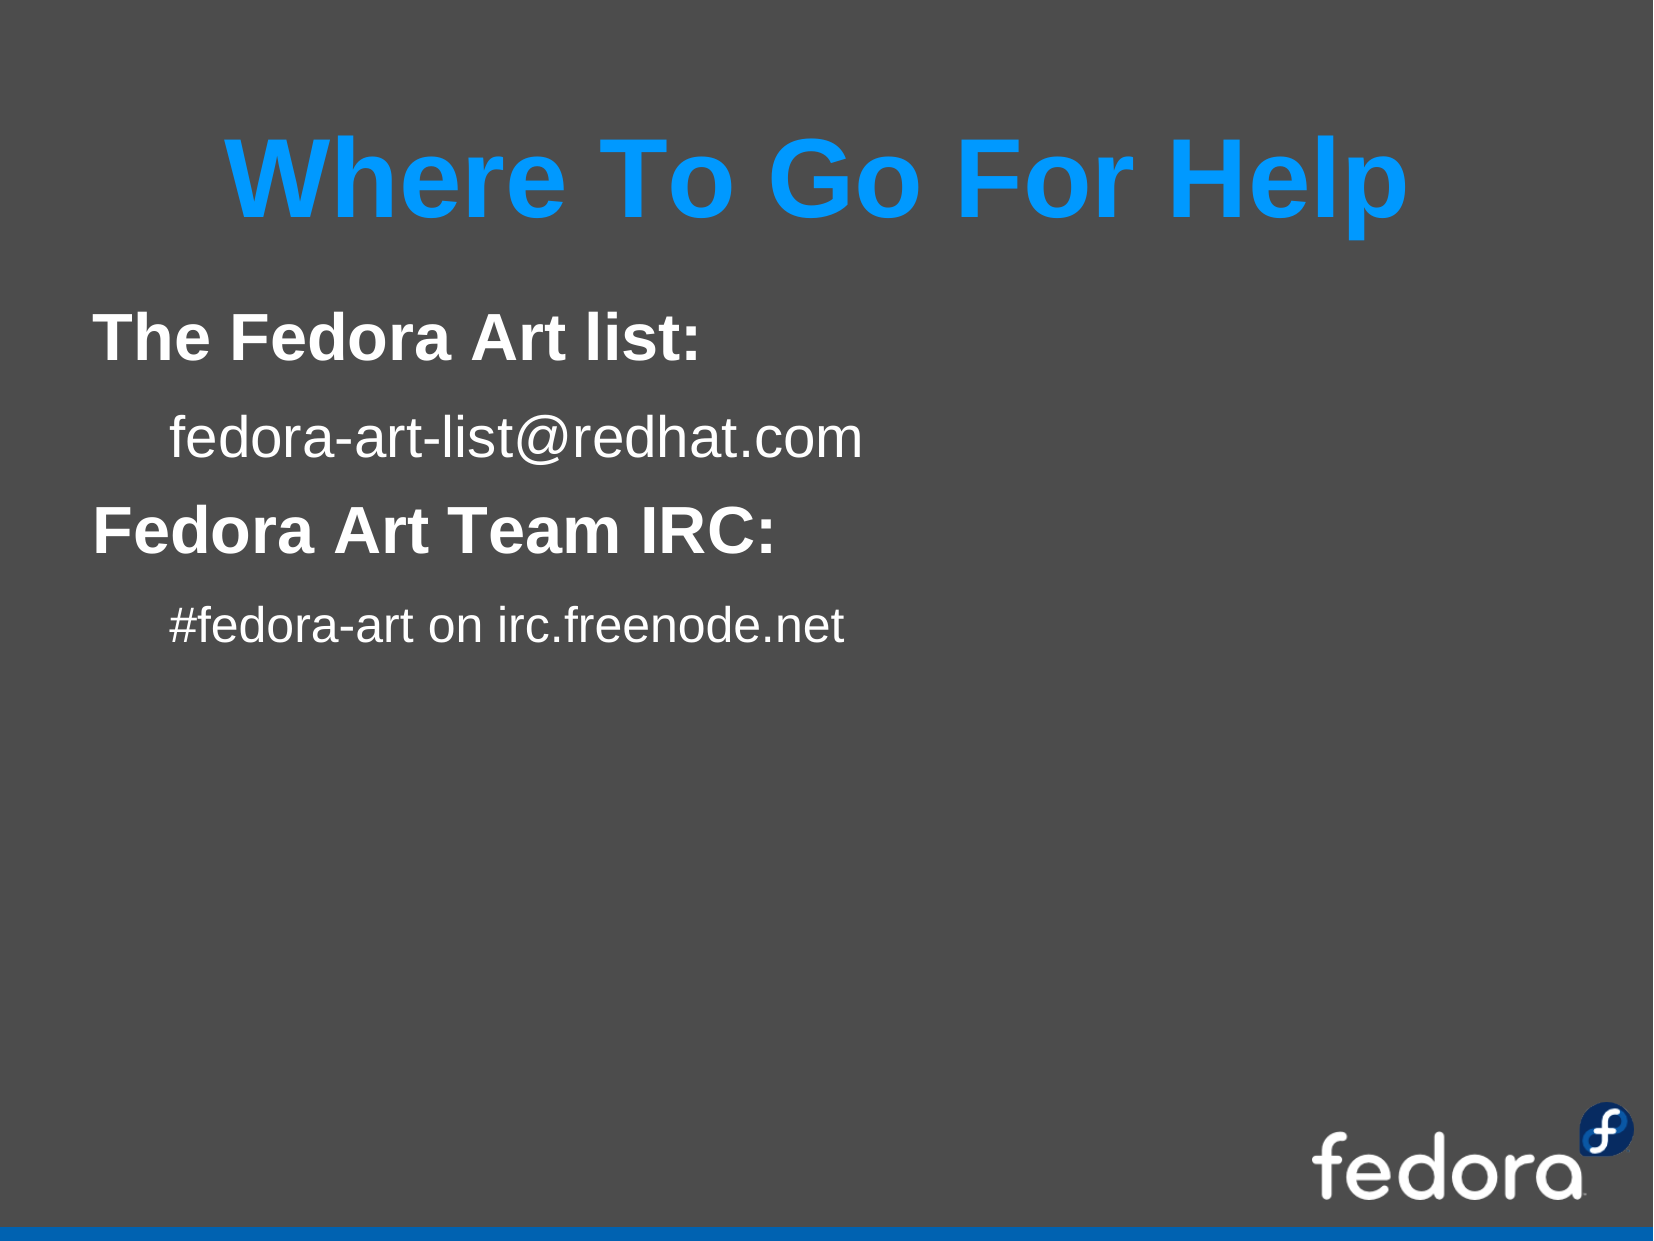

# Where To Go For Help
The Fedora Art list:
fedora-art-list@redhat.com
Fedora Art Team IRC:
#fedora-art on irc.freenode.net